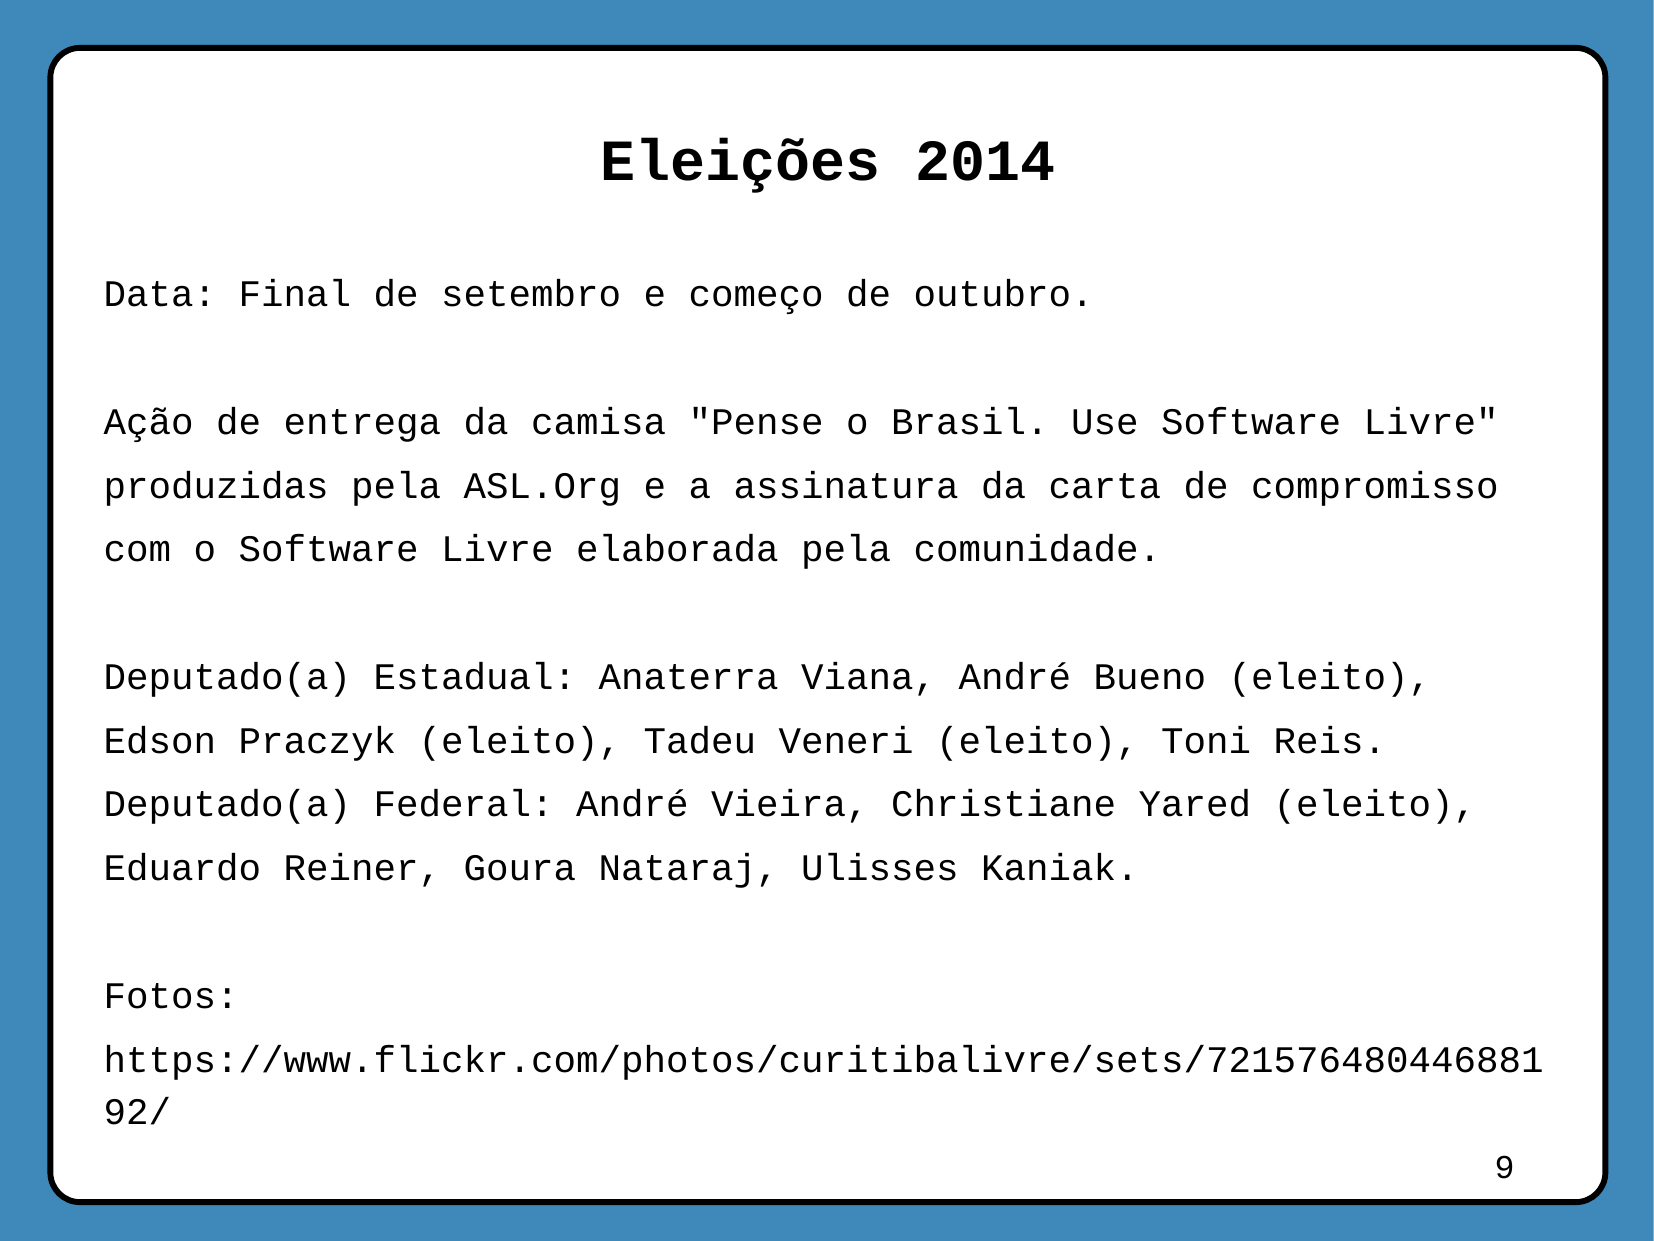

Eleições 2014
# Data: Final de setembro e começo de outubro.
Ação de entrega da camisa "Pense o Brasil. Use Software Livre" produzidas pela ASL.Org e a assinatura da carta de compromisso com o Software Livre elaborada pela comunidade.
Deputado(a) Estadual: Anaterra Viana, André Bueno (eleito), Edson Praczyk (eleito), Tadeu Veneri (eleito), Toni Reis.
Deputado(a) Federal: André Vieira, Christiane Yared (eleito), Eduardo Reiner, Goura Nataraj, Ulisses Kaniak.
Fotos: https://www.flickr.com/photos/curitibalivre/sets/72157648044688192/